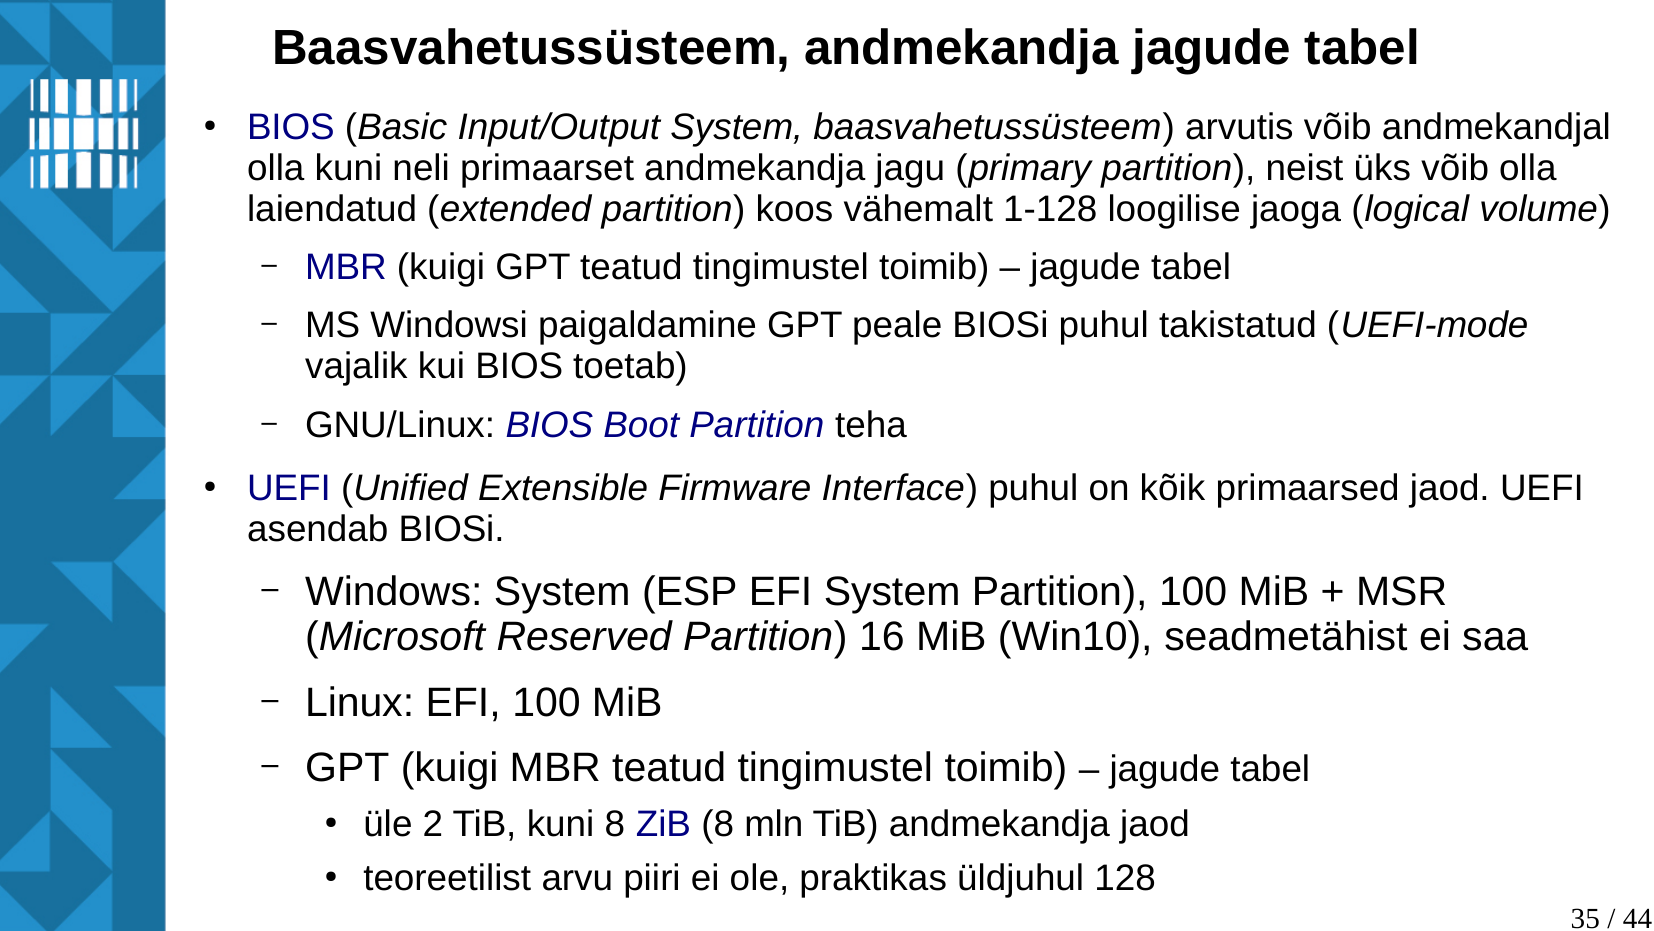

# Baasvahetussüsteem, andmekandja jagude tabel
BIOS (Basic Input/Output System, baasvahetussüsteem) arvutis võib andmekandjal olla kuni neli primaarset andmekandja jagu (primary partition), neist üks võib olla laiendatud (extended partition) koos vähemalt 1-128 loogilise jaoga (logical volume)
MBR (kuigi GPT teatud tingimustel toimib) – jagude tabel
MS Windowsi paigaldamine GPT peale BIOSi puhul takistatud (UEFI-mode vajalik kui BIOS toetab)
GNU/Linux: BIOS Boot Partition teha
UEFI (Unified Extensible Firmware Interface) puhul on kõik primaarsed jaod. UEFI asendab BIOSi.
Windows: System (ESP EFI System Partition), 100 MiB + MSR (Microsoft Reserved Partition) 16 MiB (Win10), seadmetähist ei saa
Linux: EFI, 100 MiB
GPT (kuigi MBR teatud tingimustel toimib) – jagude tabel
üle 2 TiB, kuni 8 ZiB (8 mln TiB) andmekandja jaod
teoreetilist arvu piiri ei ole, praktikas üldjuhul 128
35